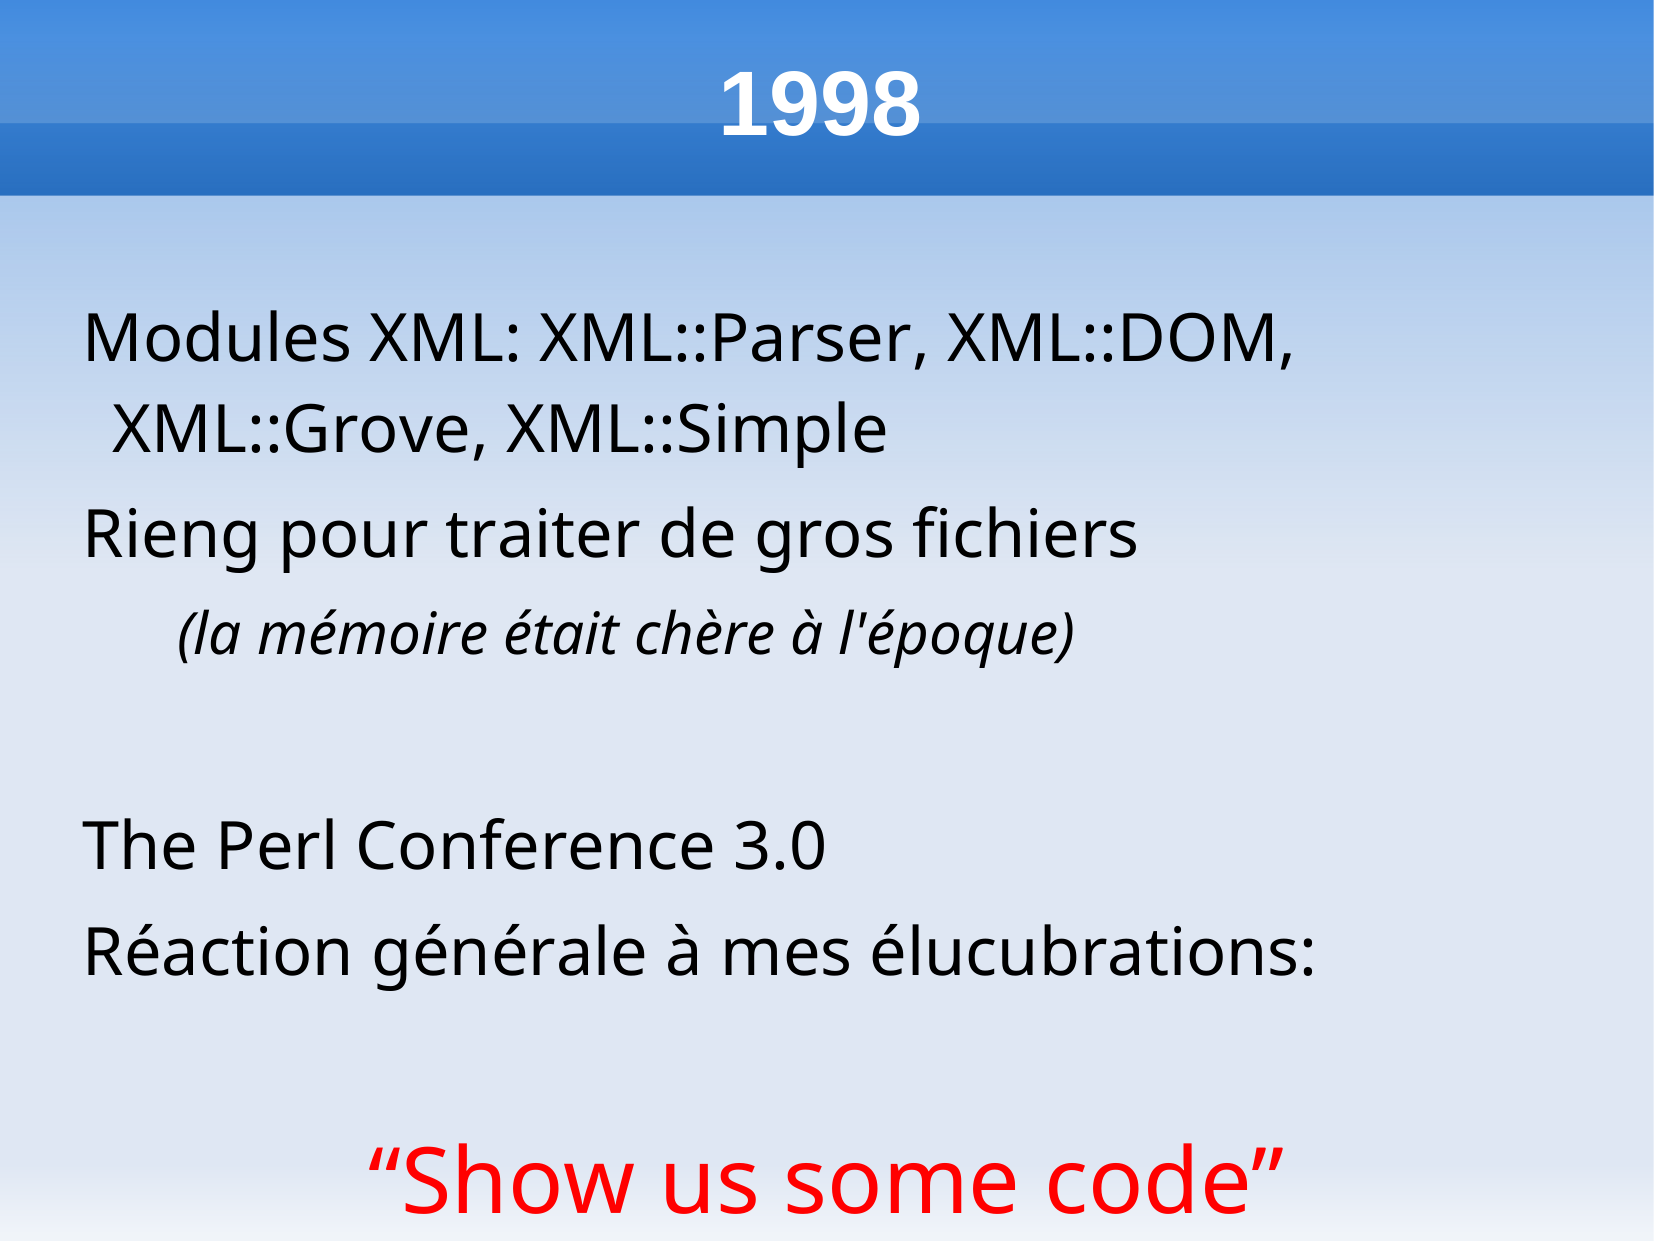

# 1998
Modules XML: XML::Parser, XML::DOM, XML::Grove, XML::Simple
Rieng pour traiter de gros fichiers
(la mémoire était chère à l'époque)
The Perl Conference 3.0
Réaction générale à mes élucubrations:
“Show us some code”